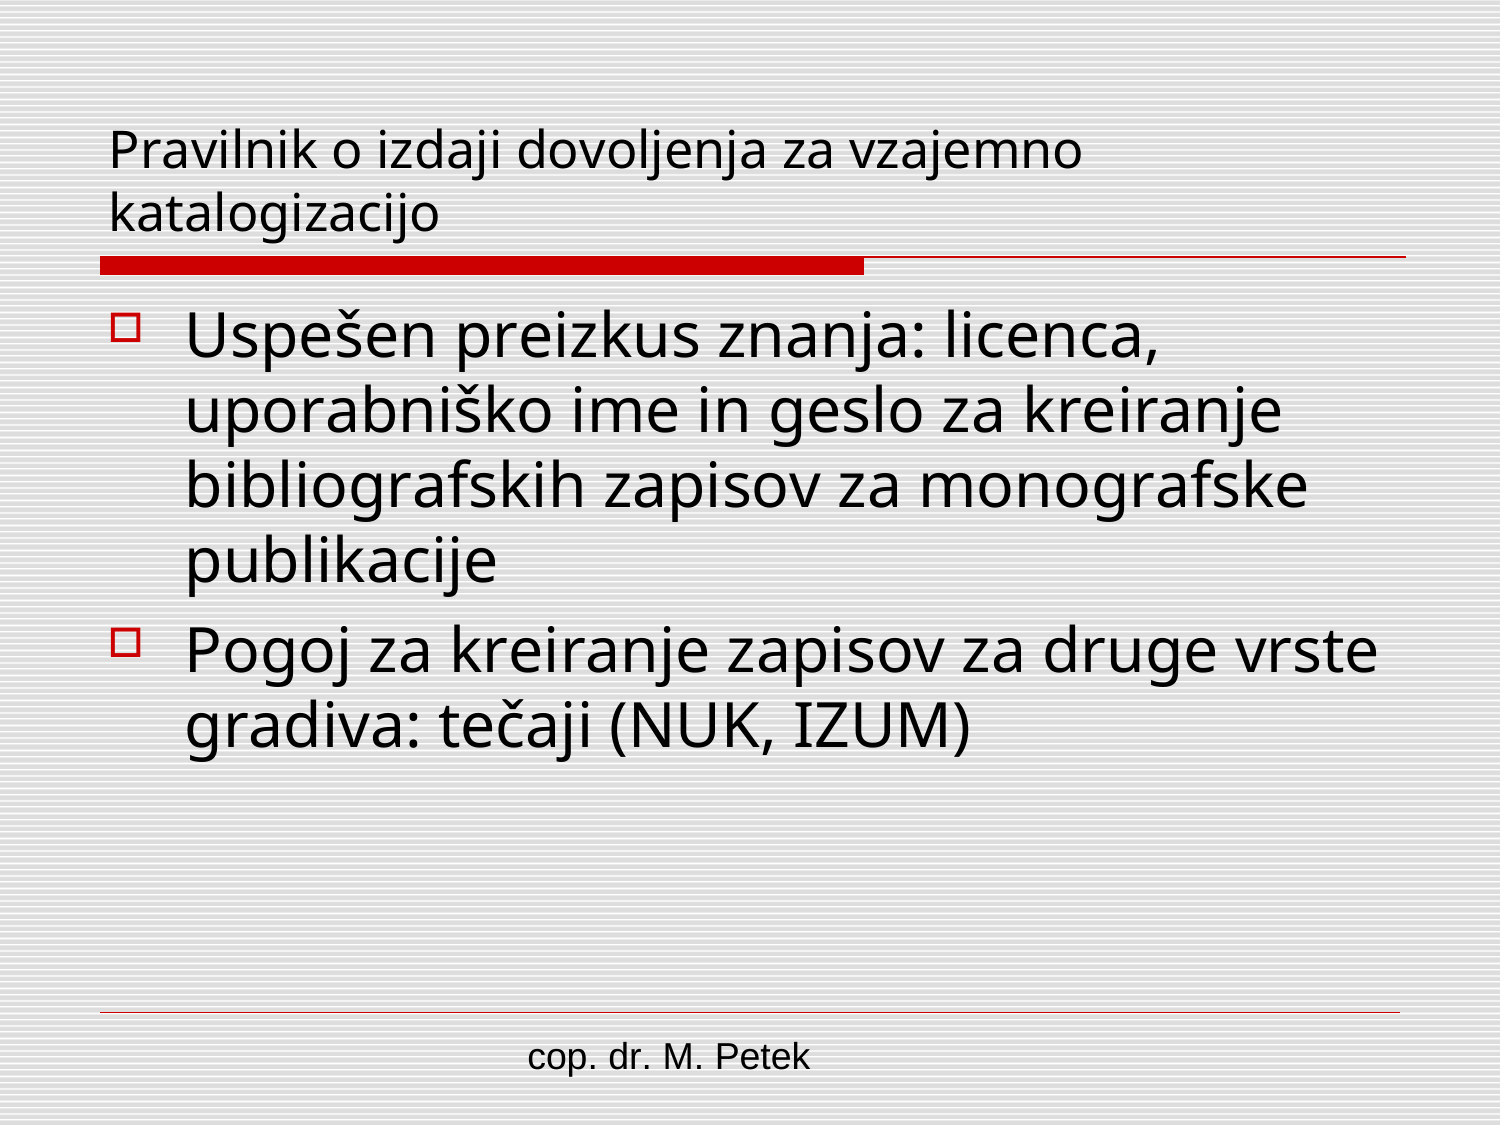

# Pravilnik o izdaji dovoljenja za vzajemno katalogizacijo
Uspešen preizkus znanja: licenca, uporabniško ime in geslo za kreiranje bibliografskih zapisov za monografske publikacije
Pogoj za kreiranje zapisov za druge vrste gradiva: tečaji (NUK, IZUM)
cop. dr. M. Petek